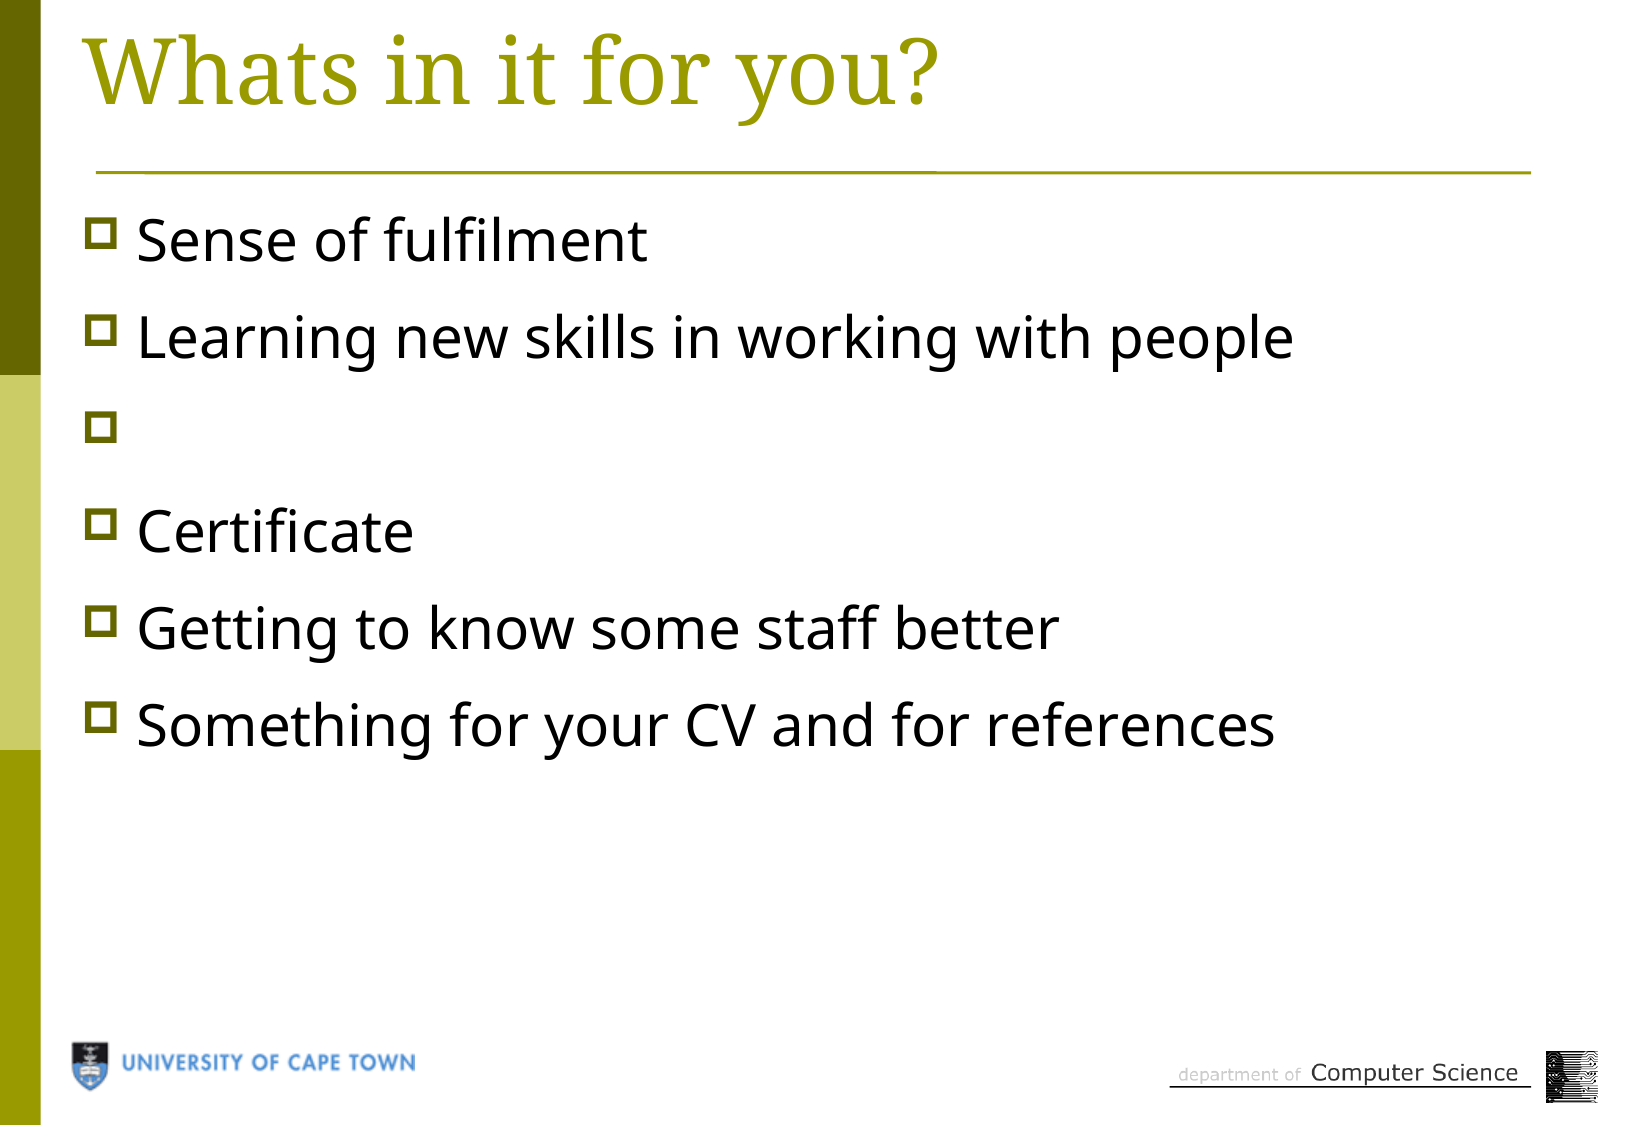

# Whats in it for you?
Sense of fulfilment
Learning new skills in working with people
Certificate
Getting to know some staff better
Something for your CV and for references